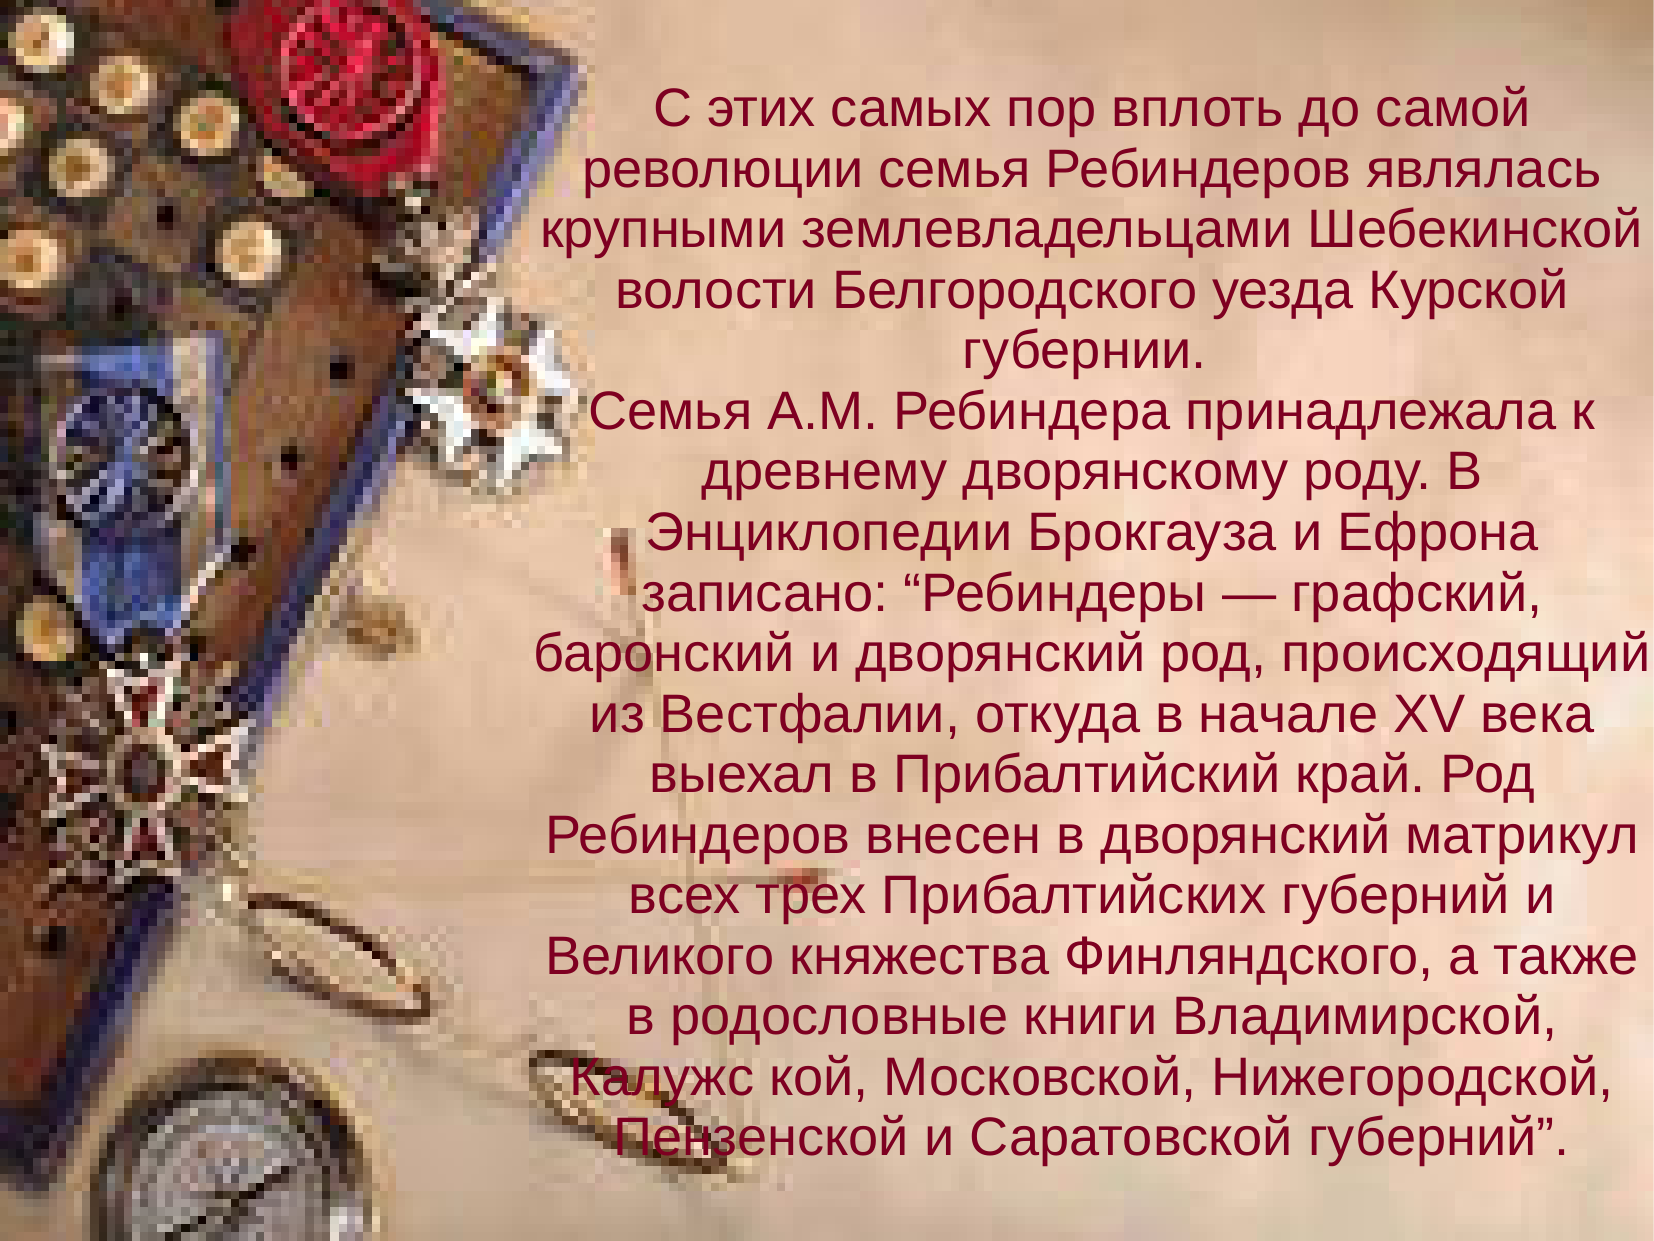

# С этих самых пор вплоть до самой революции семья Ребиндеров являлась крупными землевладельцами Шебекинской волости Белгородского уезда Курской губернии.
Семья А.М. Ребиндера принадлежала к древнему дворянскому роду. В Энциклопедии Брокгауза и Ефрона записано: “Ребиндеры ― графский, баронский и дворянский род, происходящий из Вестфалии, откуда в начале XV века выехал в Прибалтийский край. Род Ребиндеров внесен в дворянский матрикул всех трех Прибалтийских губерний и Великого княжества Финляндского, а также в родословные книги Владимирской, Калужс кой, Московской, Нижегородской, Пензенской и Саратовской губерний”.